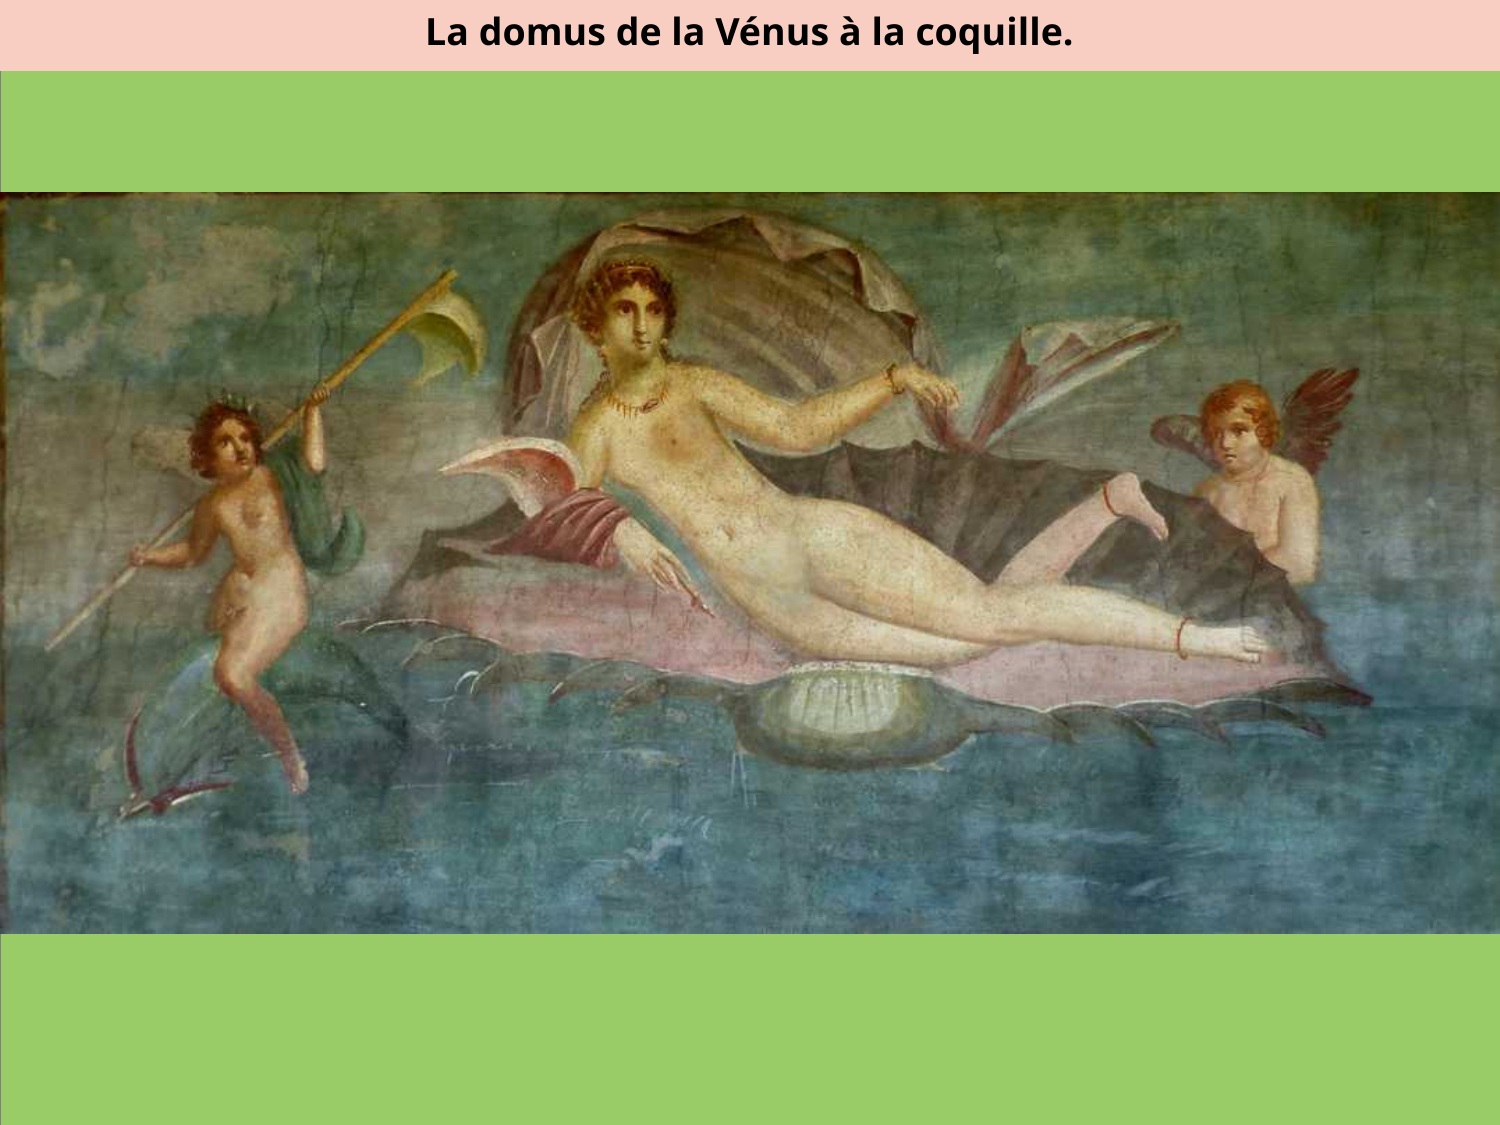

La domus de la Vénus à la coquille.